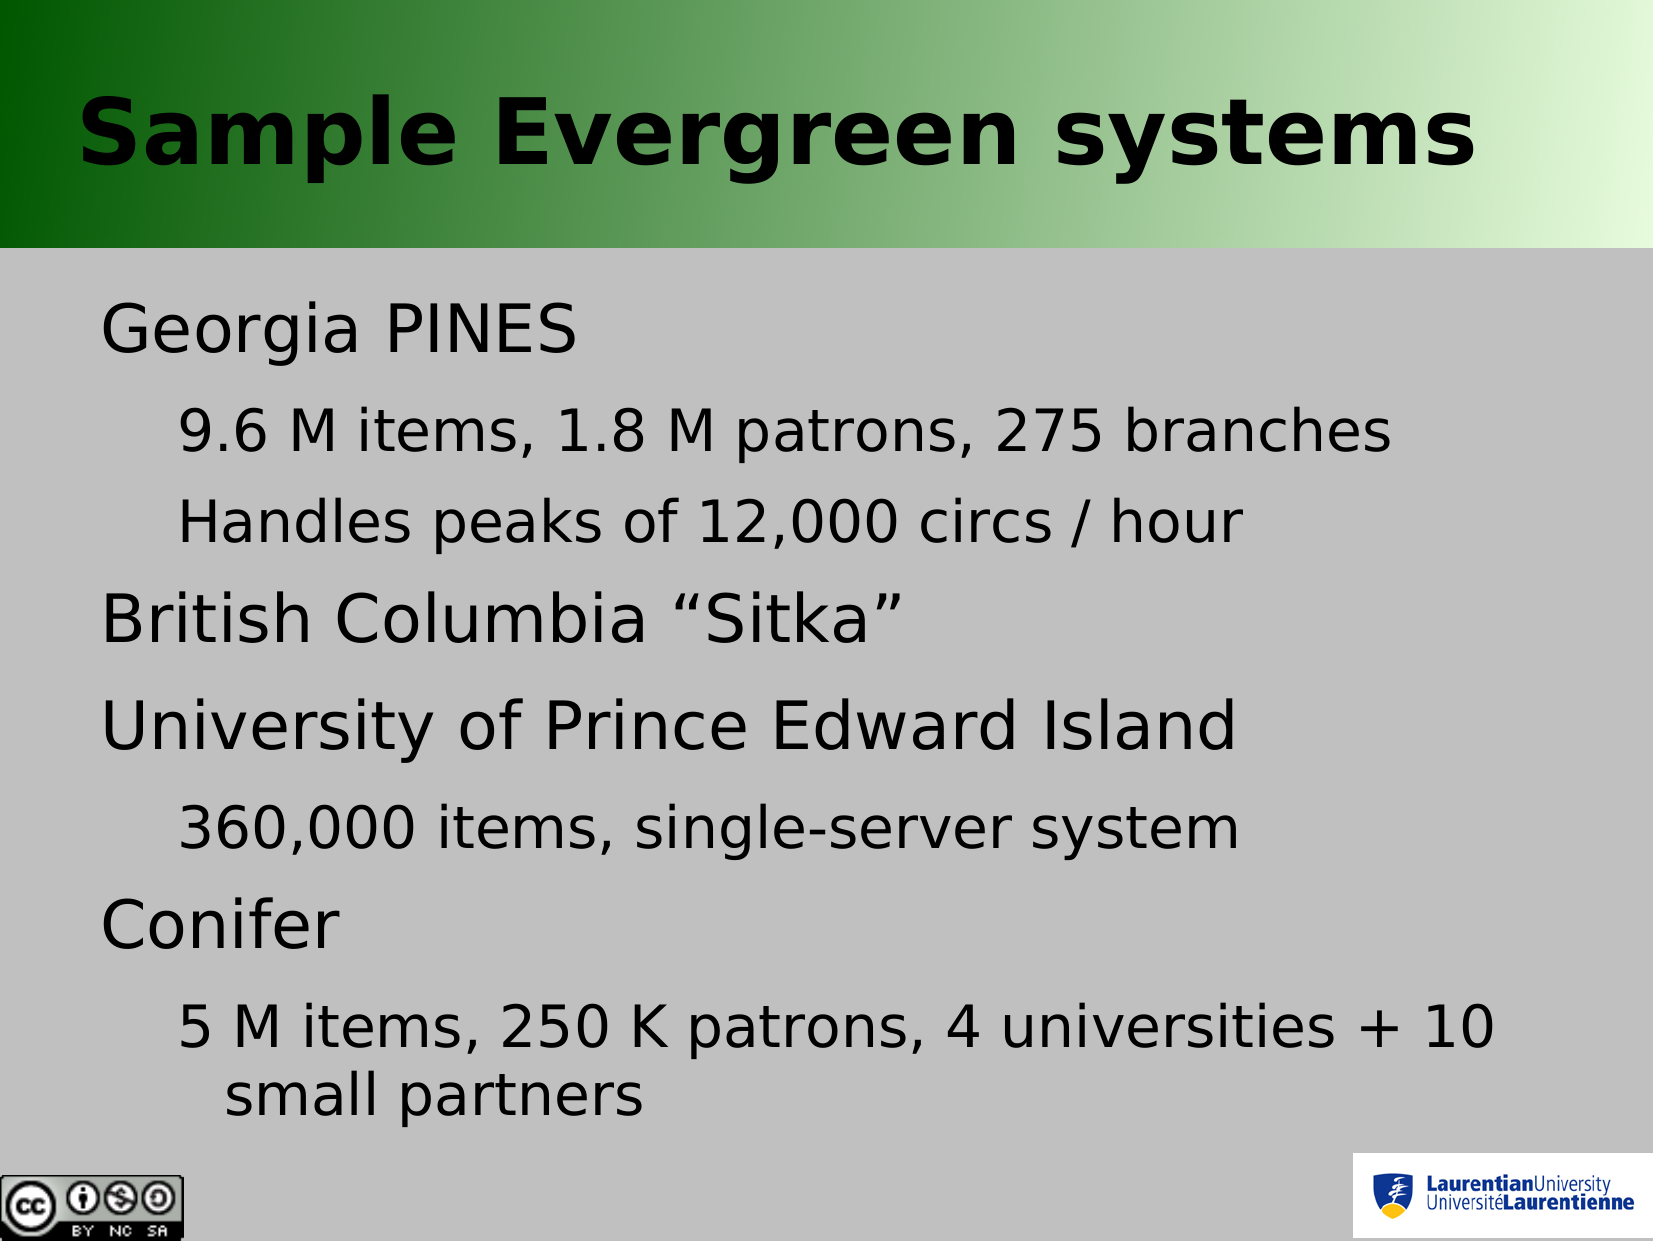

# Sample Evergreen systems
Georgia PINES
9.6 M items, 1.8 M patrons, 275 branches
Handles peaks of 12,000 circs / hour
British Columbia “Sitka”
University of Prince Edward Island
360,000 items, single-server system
Conifer
5 M items, 250 K patrons, 4 universities + 10 small partners